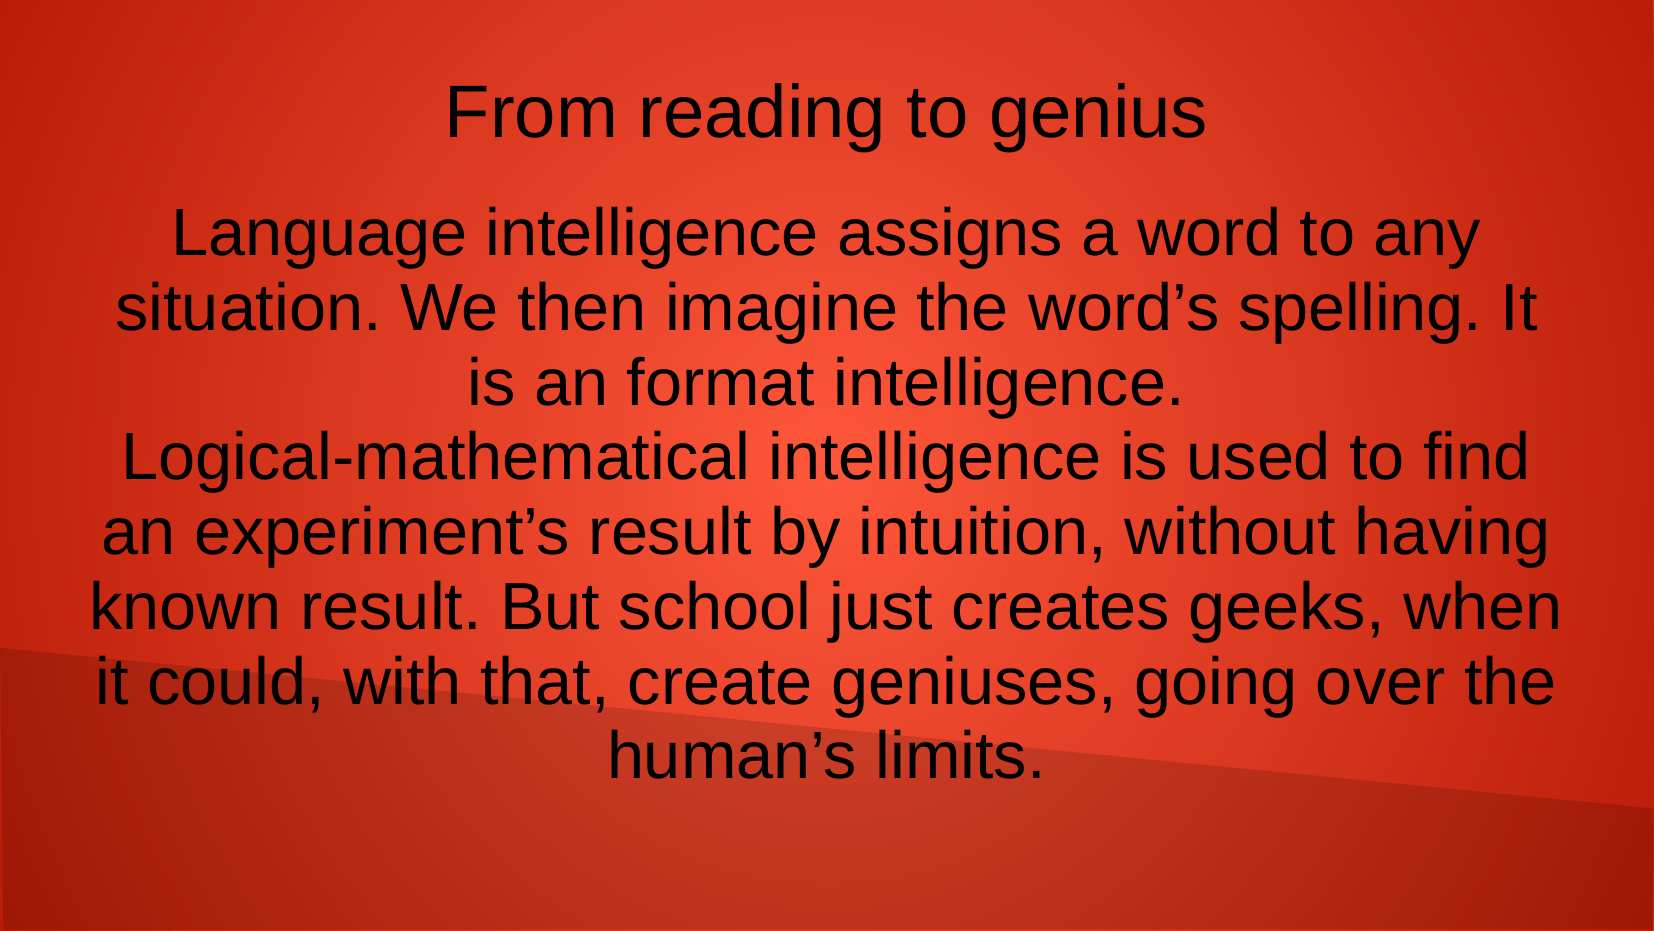

# From reading to genius
Language intelligence assigns a word to any situation. We then imagine the word’s spelling. It is an format intelligence.
Logical-mathematical intelligence is used to find an experiment’s result by intuition, without having known result. But school just creates geeks, when it could, with that, create geniuses, going over the human’s limits.